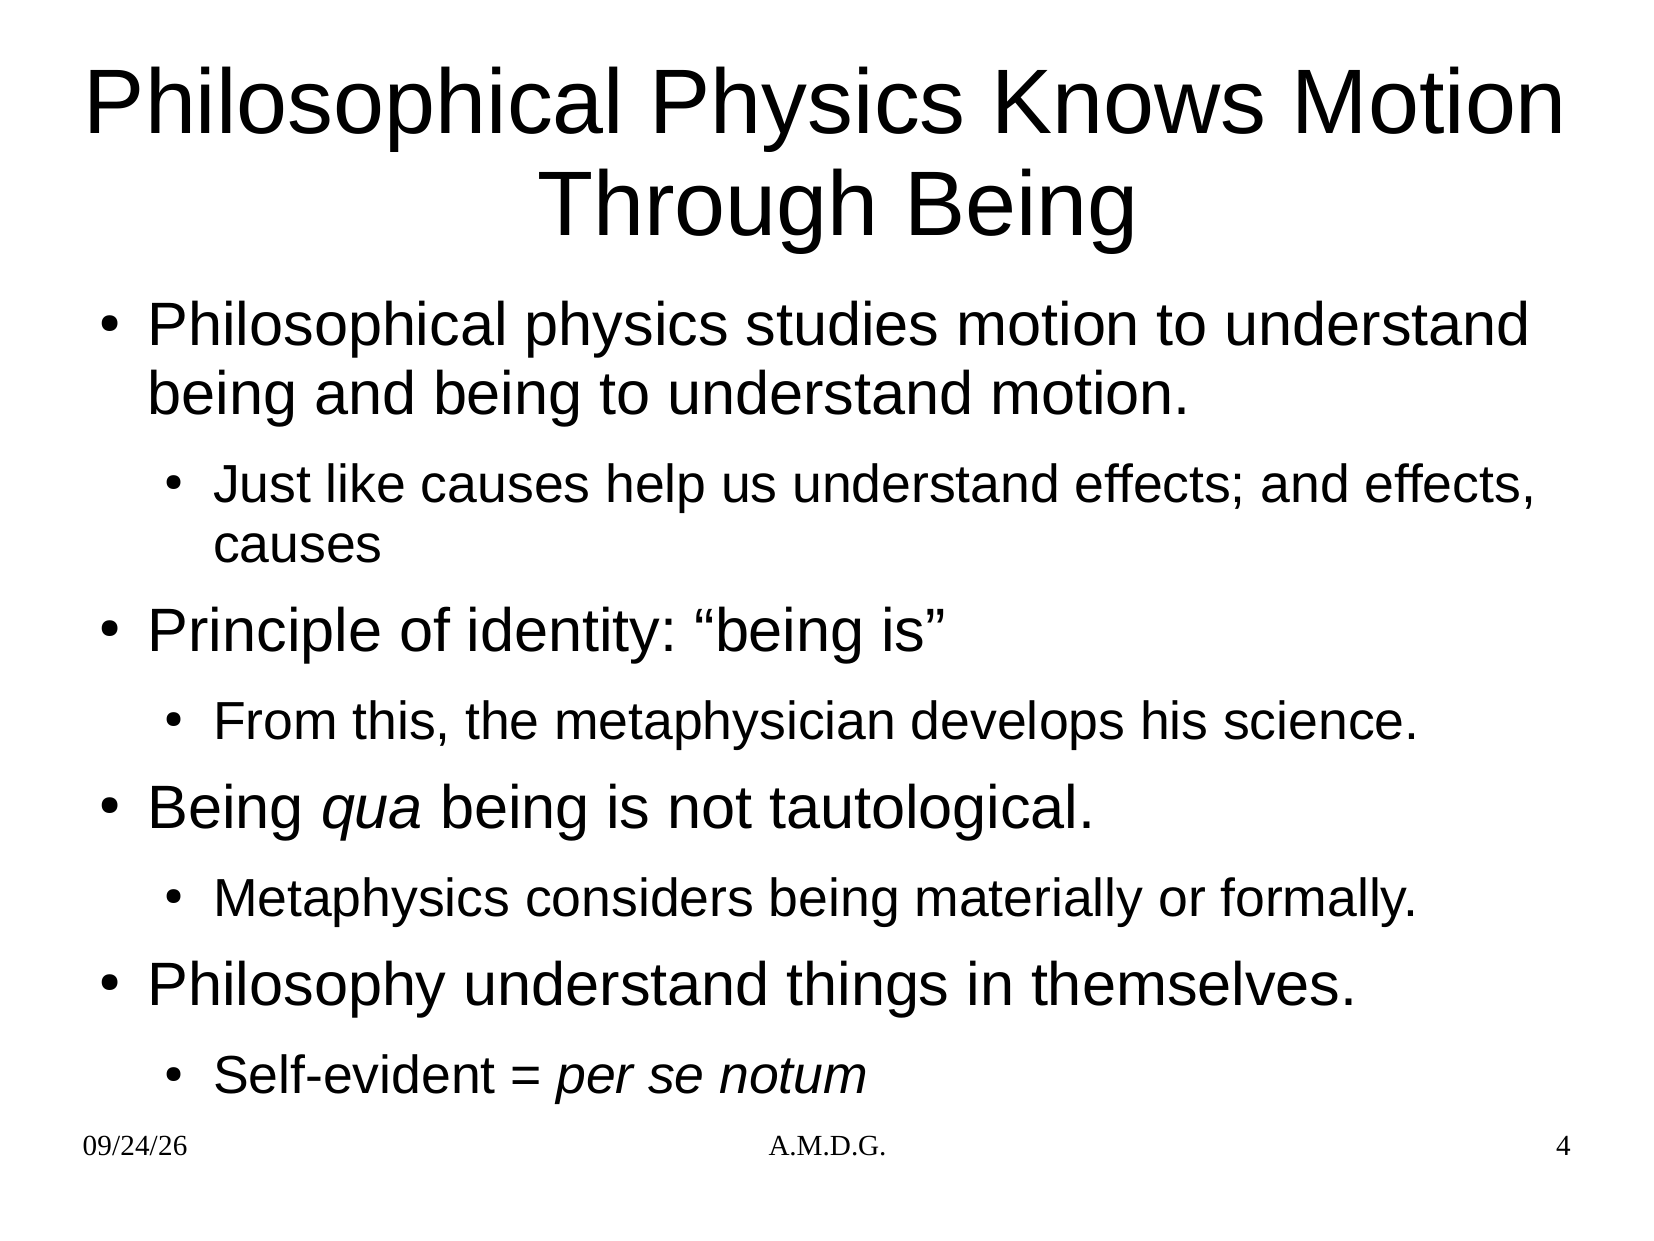

# Philosophical Physics Knows Motion Through Being
Philosophical physics studies motion to understand being and being to understand motion.
Just like causes help us understand effects; and effects, causes
Principle of identity: “being is”
From this, the metaphysician develops his science.
Being qua being is not tautological.
Metaphysics considers being materially or formally.
Philosophy understand things in themselves.
Self-evident = per se notum
`
A.M.D.G.
4